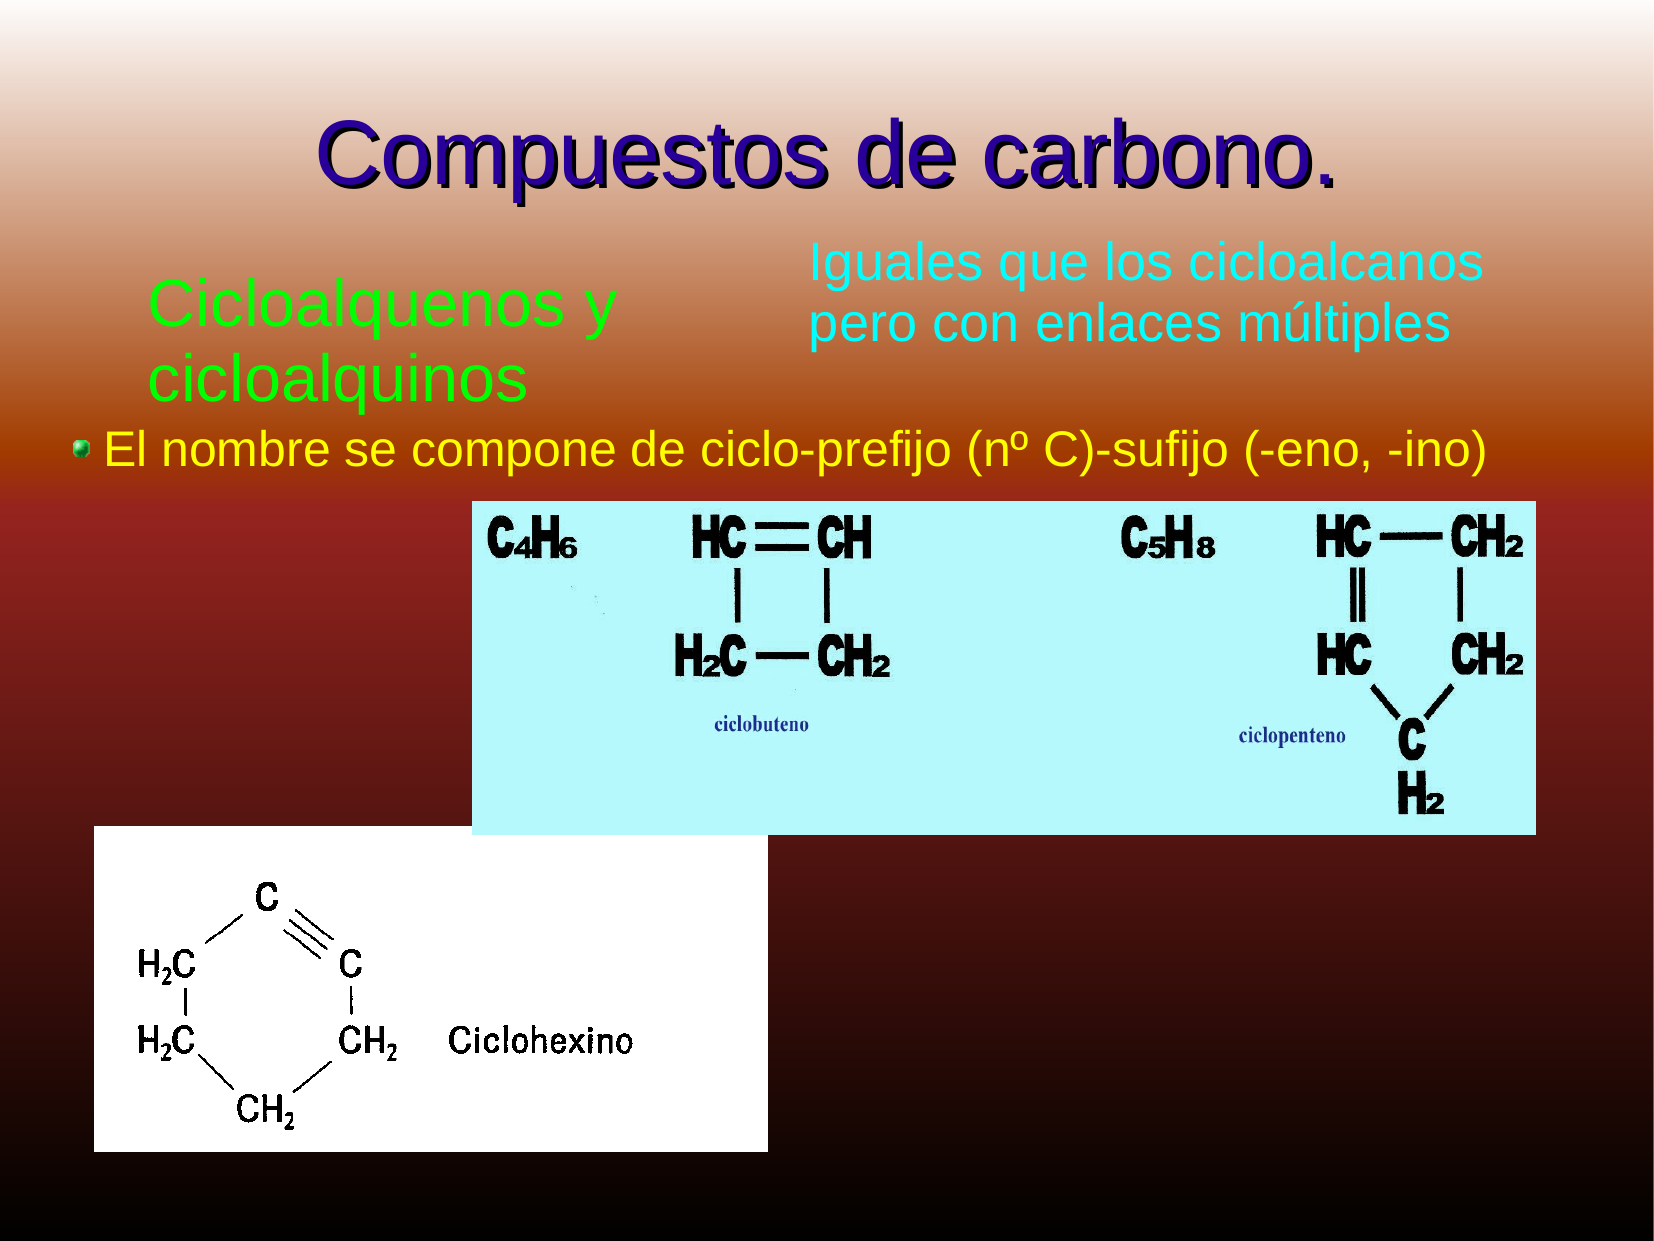

Compuestos de carbono.
Iguales que los cicloalcanos pero con enlaces múltiples
# Cicloalquenos y cicloalquinos
 El nombre se compone de ciclo-prefijo (nº C)-sufijo (-eno, -ino)